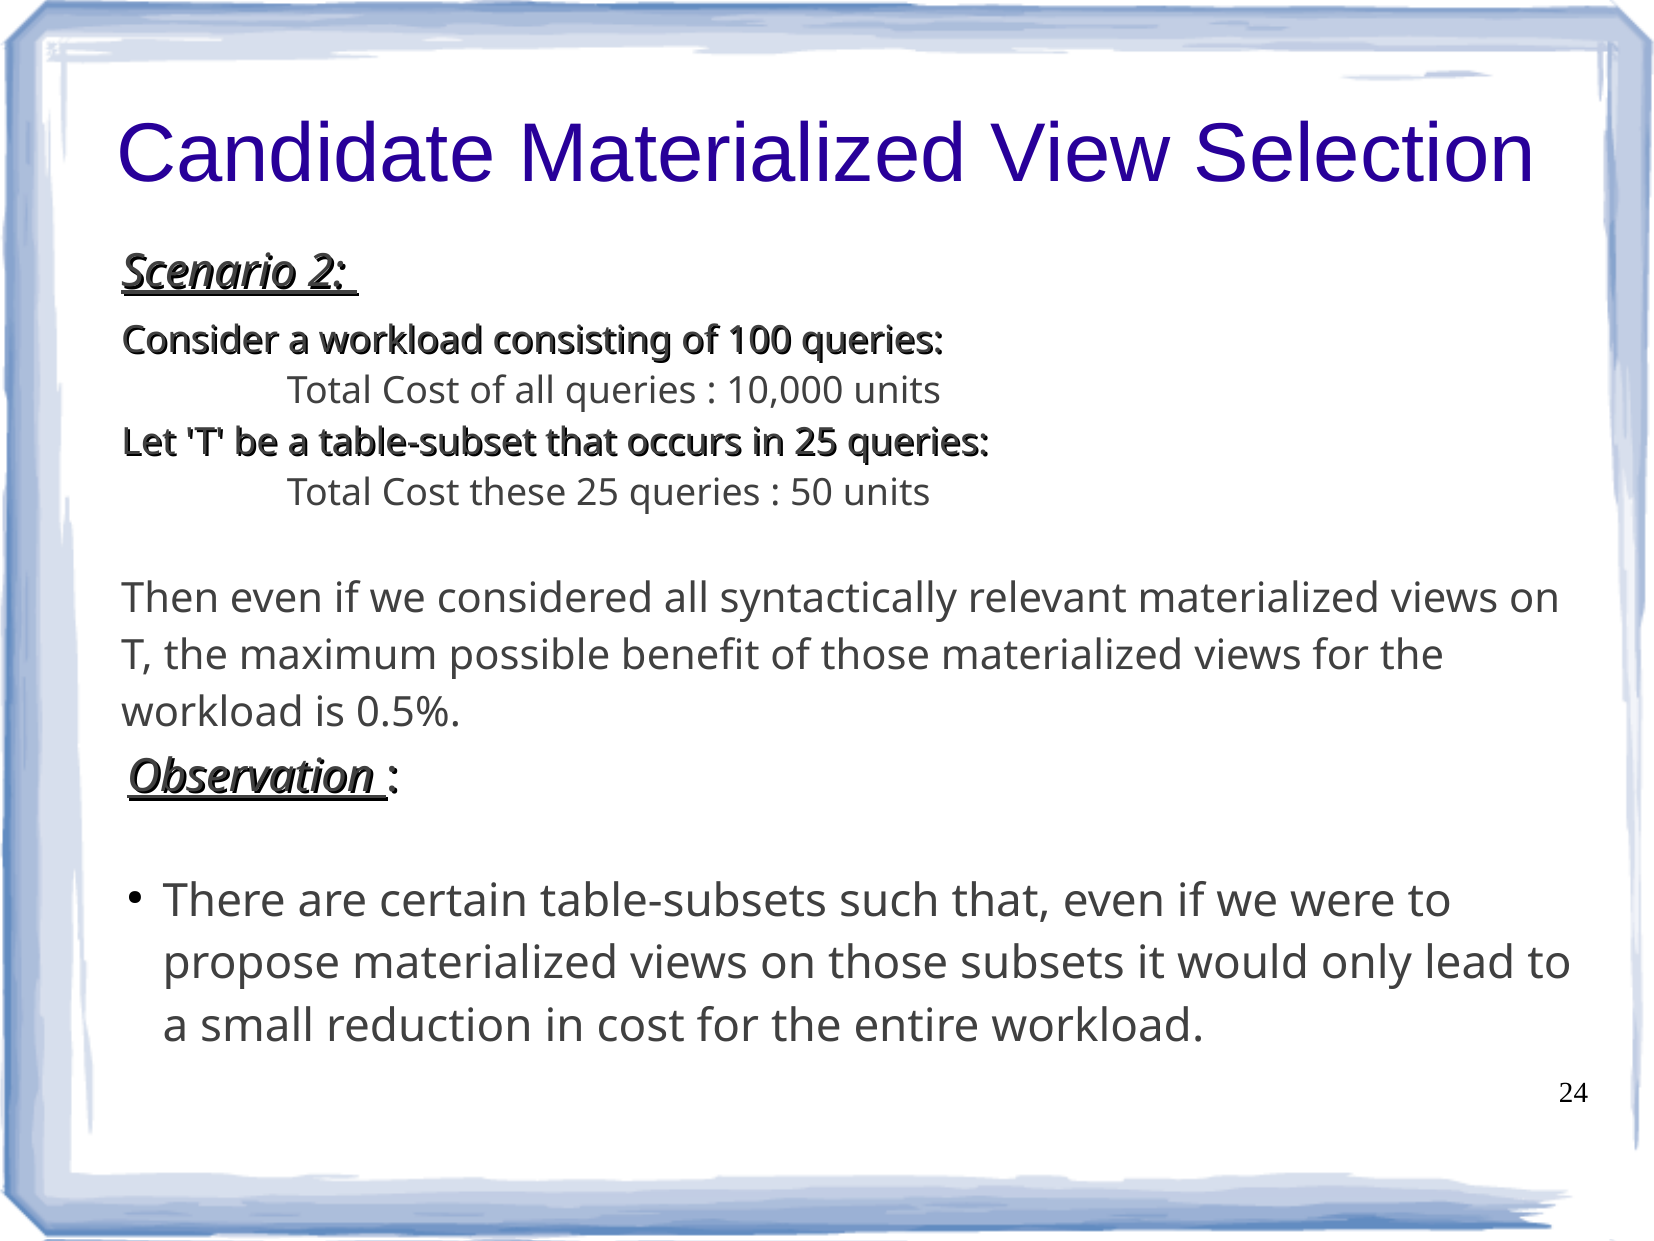

# Candidate Materialized View Selection
Scenario 2:
Consider a workload consisting of 100 queries:
 Total Cost of all queries : 10,000 units
Let 'T' be a table-subset that occurs in 25 queries:
 Total Cost these 25 queries : 50 units
Then even if we considered all syntactically relevant materialized views on T, the maximum possible benefit of those materialized views for the workload is 0.5%.
Observation :
There are certain table-subsets such that, even if we were to propose materialized views on those subsets it would only lead to a small reduction in cost for the entire workload.
24